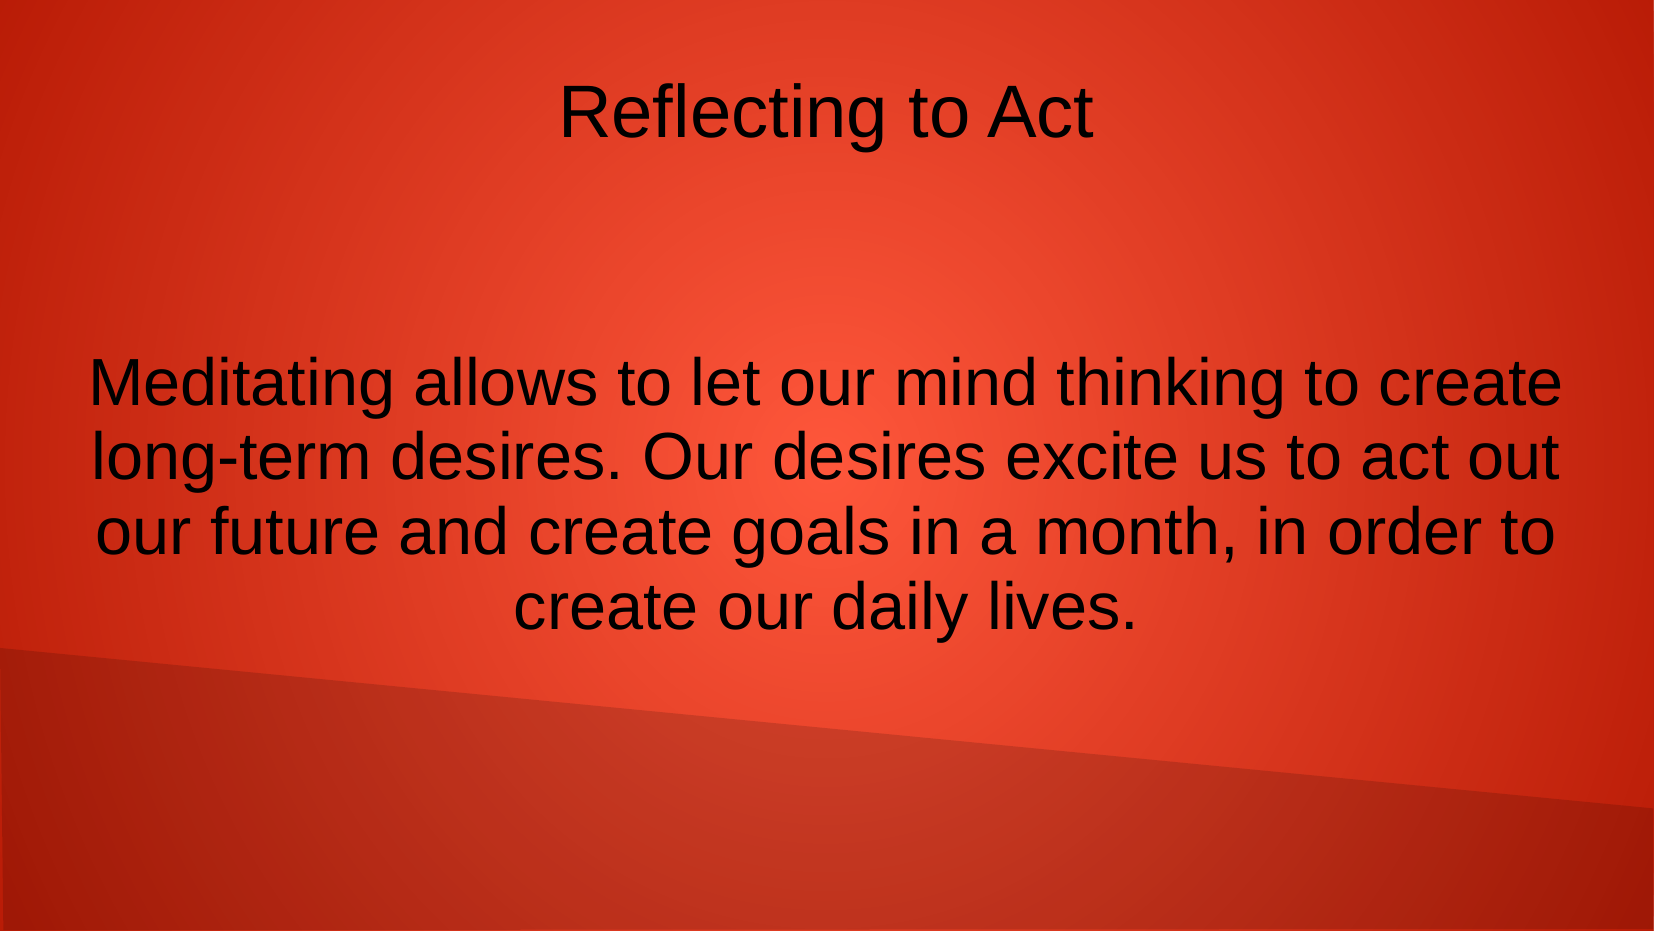

# Reflecting to Act
Meditating allows to let our mind thinking to create long-term desires. Our desires excite us to act out our future and create goals in a month, in order to create our daily lives.